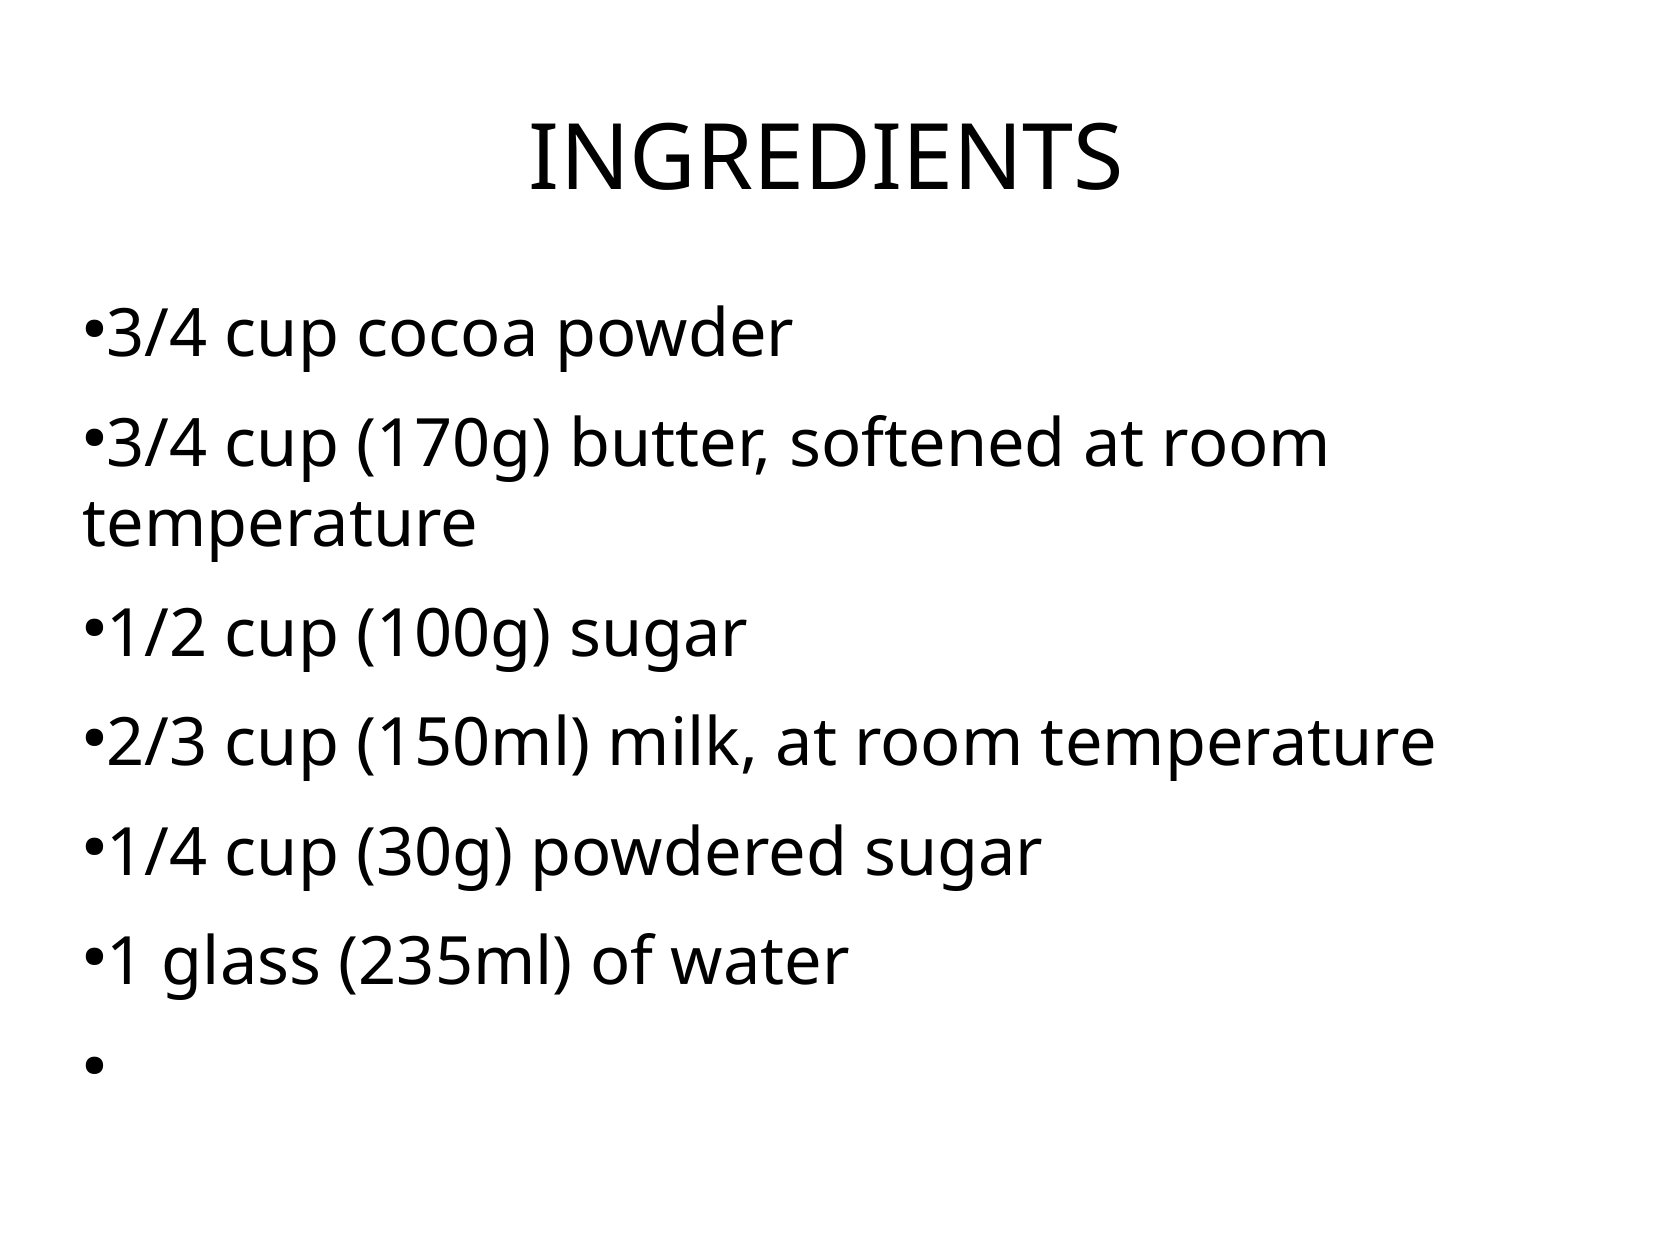

# INGREDIENTS
3/4 cup cocoa powder
3/4 cup (170g) butter, softened at room temperature
1/2 cup (100g) sugar
2/3 cup (150ml) milk, at room temperature
1/4 cup (30g) powdered sugar
1 glass (235ml) of water